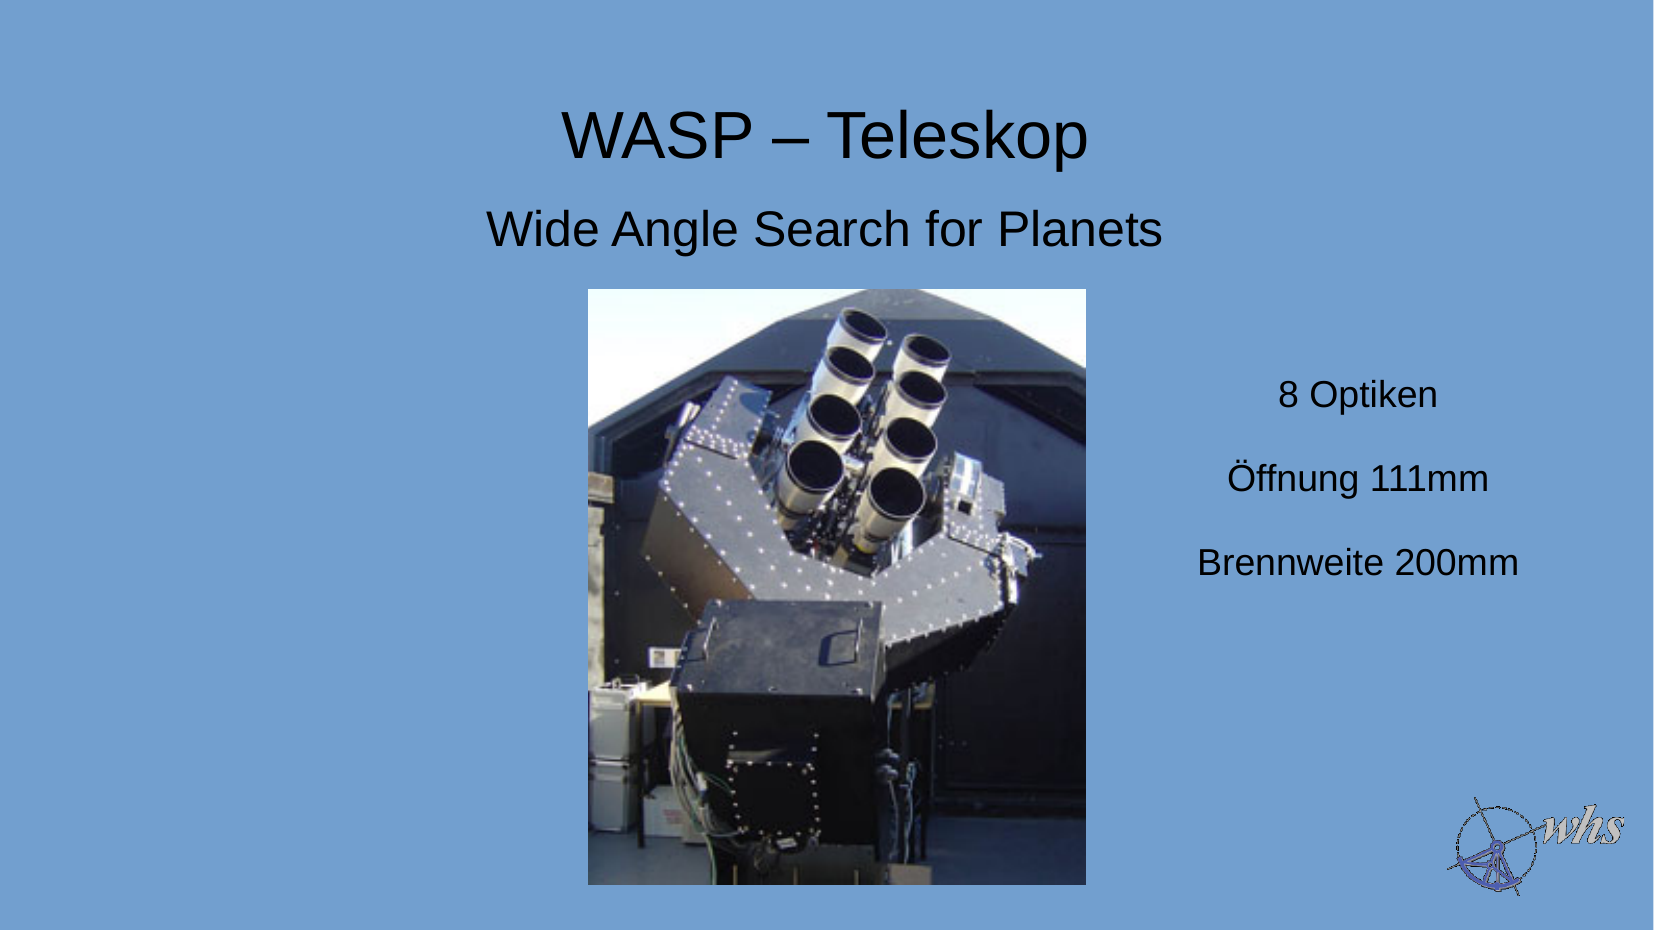

WASP – Teleskop
Wide Angle Search for Planets
g
8 Optiken
Öffnung 111mm
Brennweite 200mm